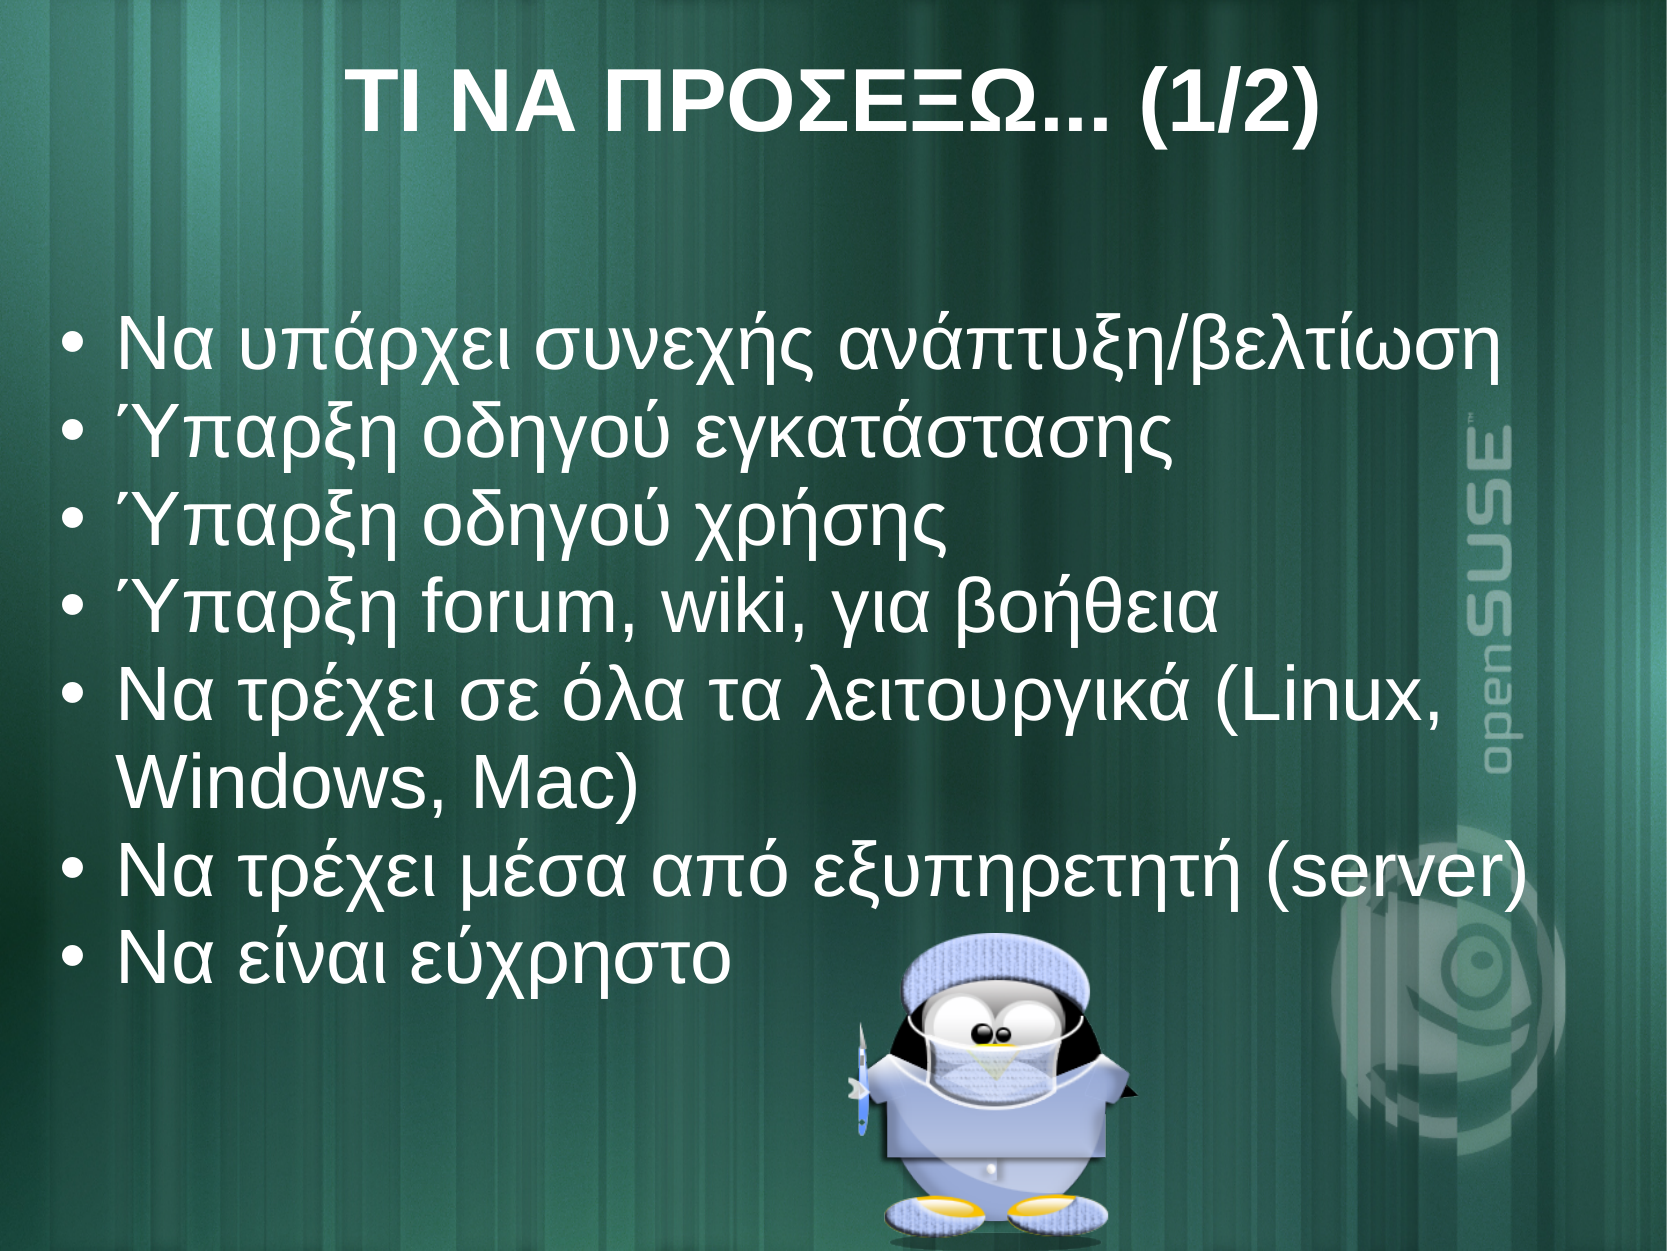

# ΤΙ ΝΑ ΠΡΟΣΕΞΩ... (1/2)
Να υπάρχει συνεχής ανάπτυξη/βελτίωση
Ύπαρξη οδηγού εγκατάστασης
Ύπαρξη οδηγού χρήσης
Ύπαρξη forum, wiki, για βοήθεια
Να τρέχει σε όλα τα λειτουργικά (Linux, Windows, Mac)
Να τρέχει μέσα από εξυπηρετητή (server)
Να είναι εύχρηστο